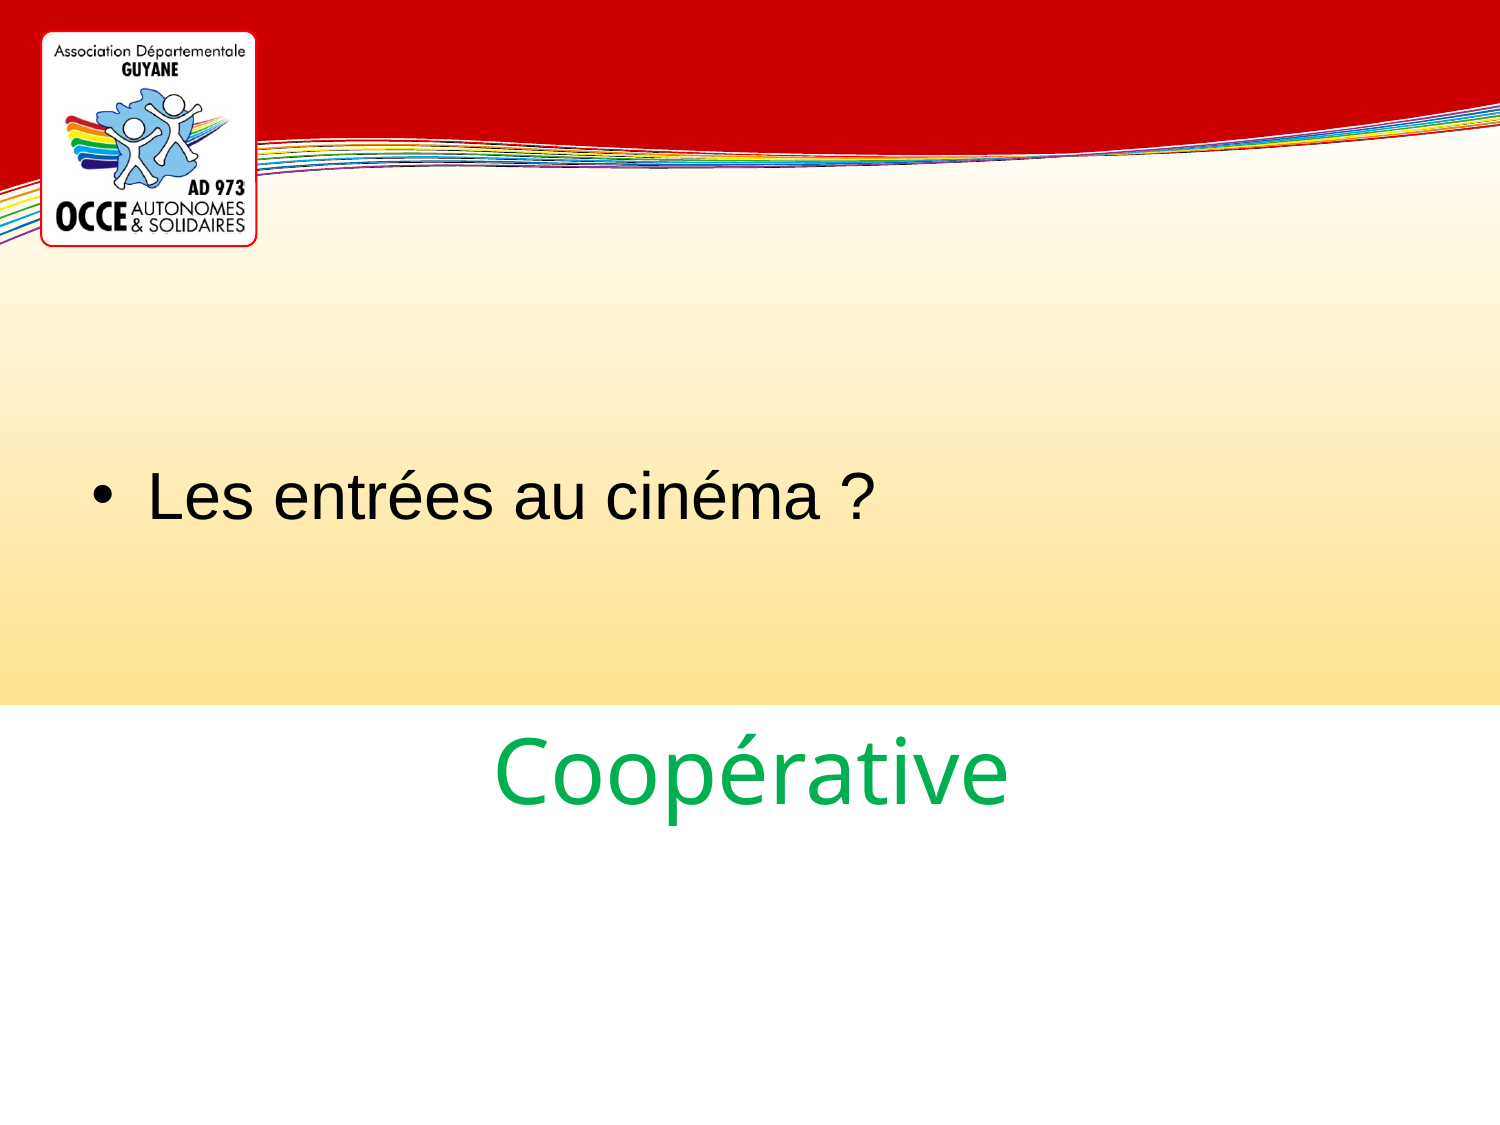

# Les entrées au cinéma ?
Coopérative